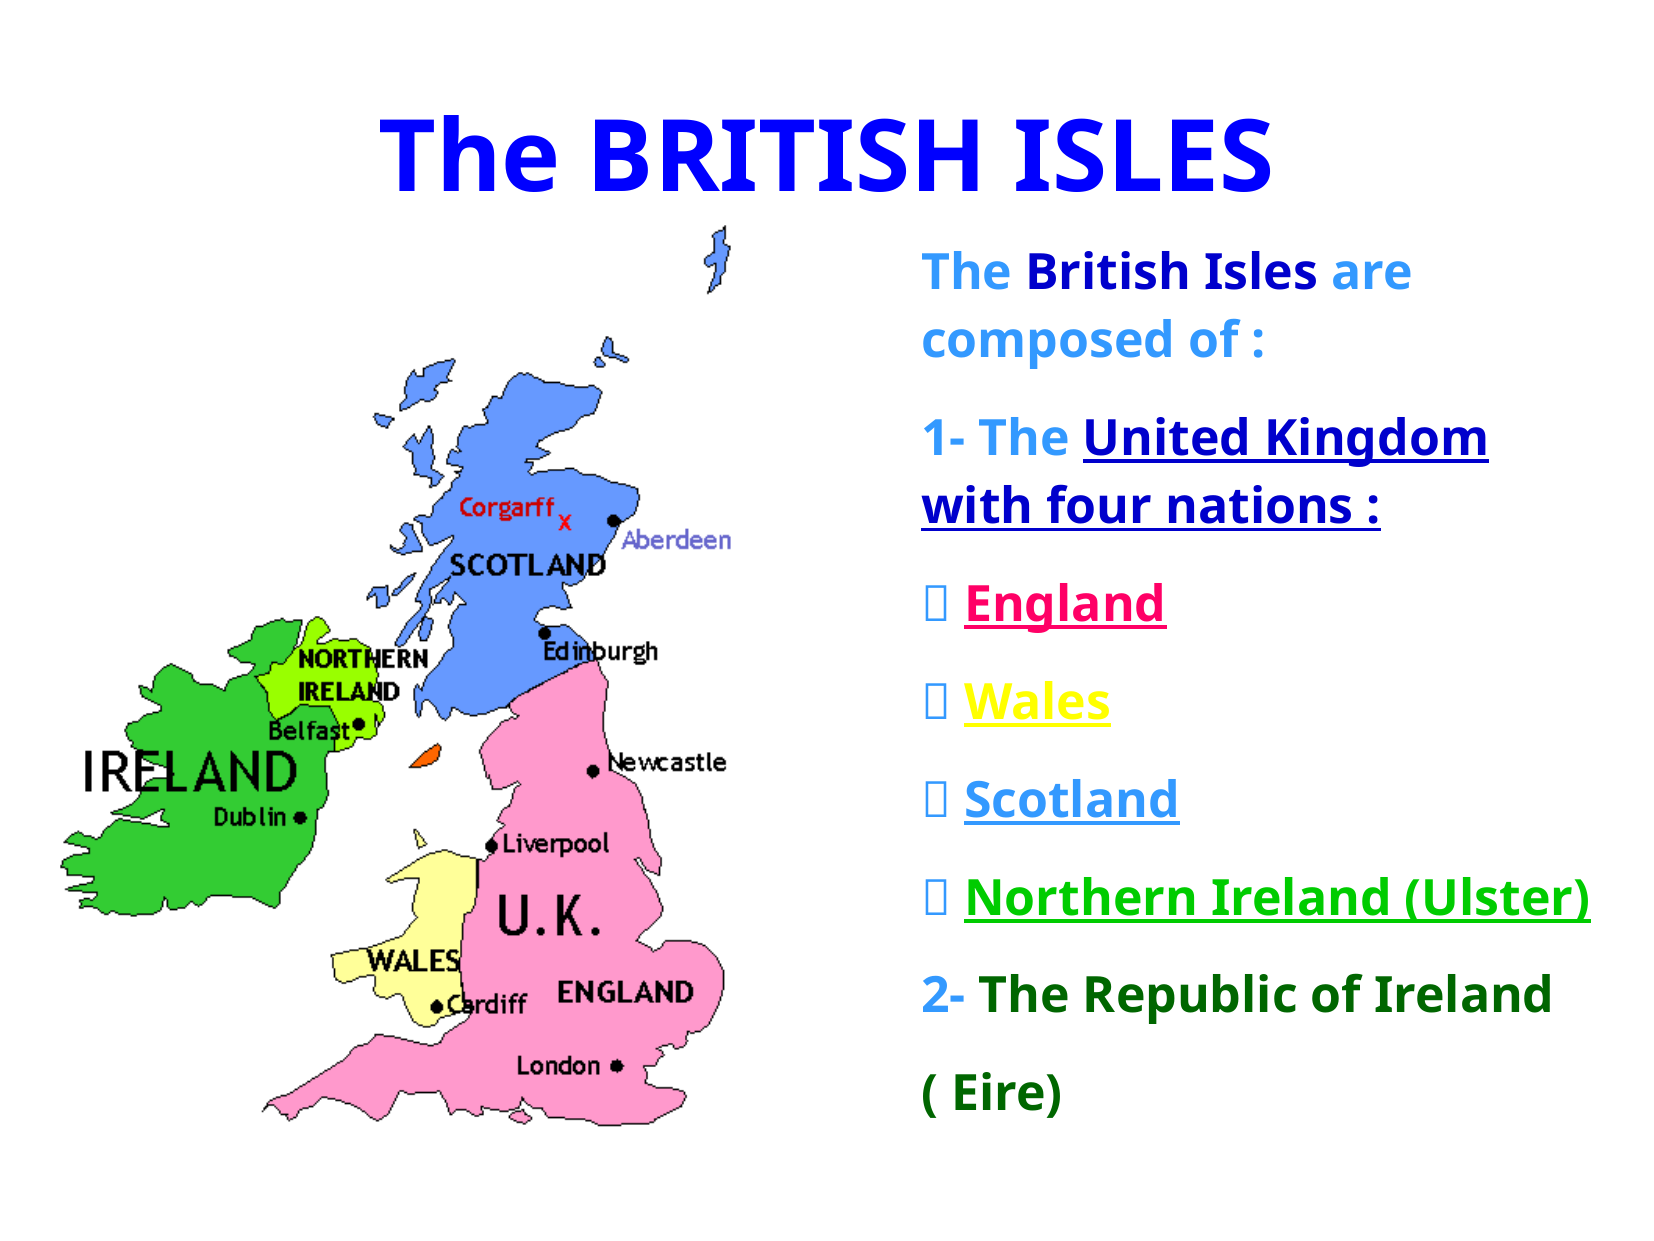

# The BRITISH ISLES
The British Isles are composed of :
1- The United Kingdom with four nations :
 England
 Wales
 Scotland
 Northern Ireland (Ulster)
2- The Republic of Ireland
( Eire)